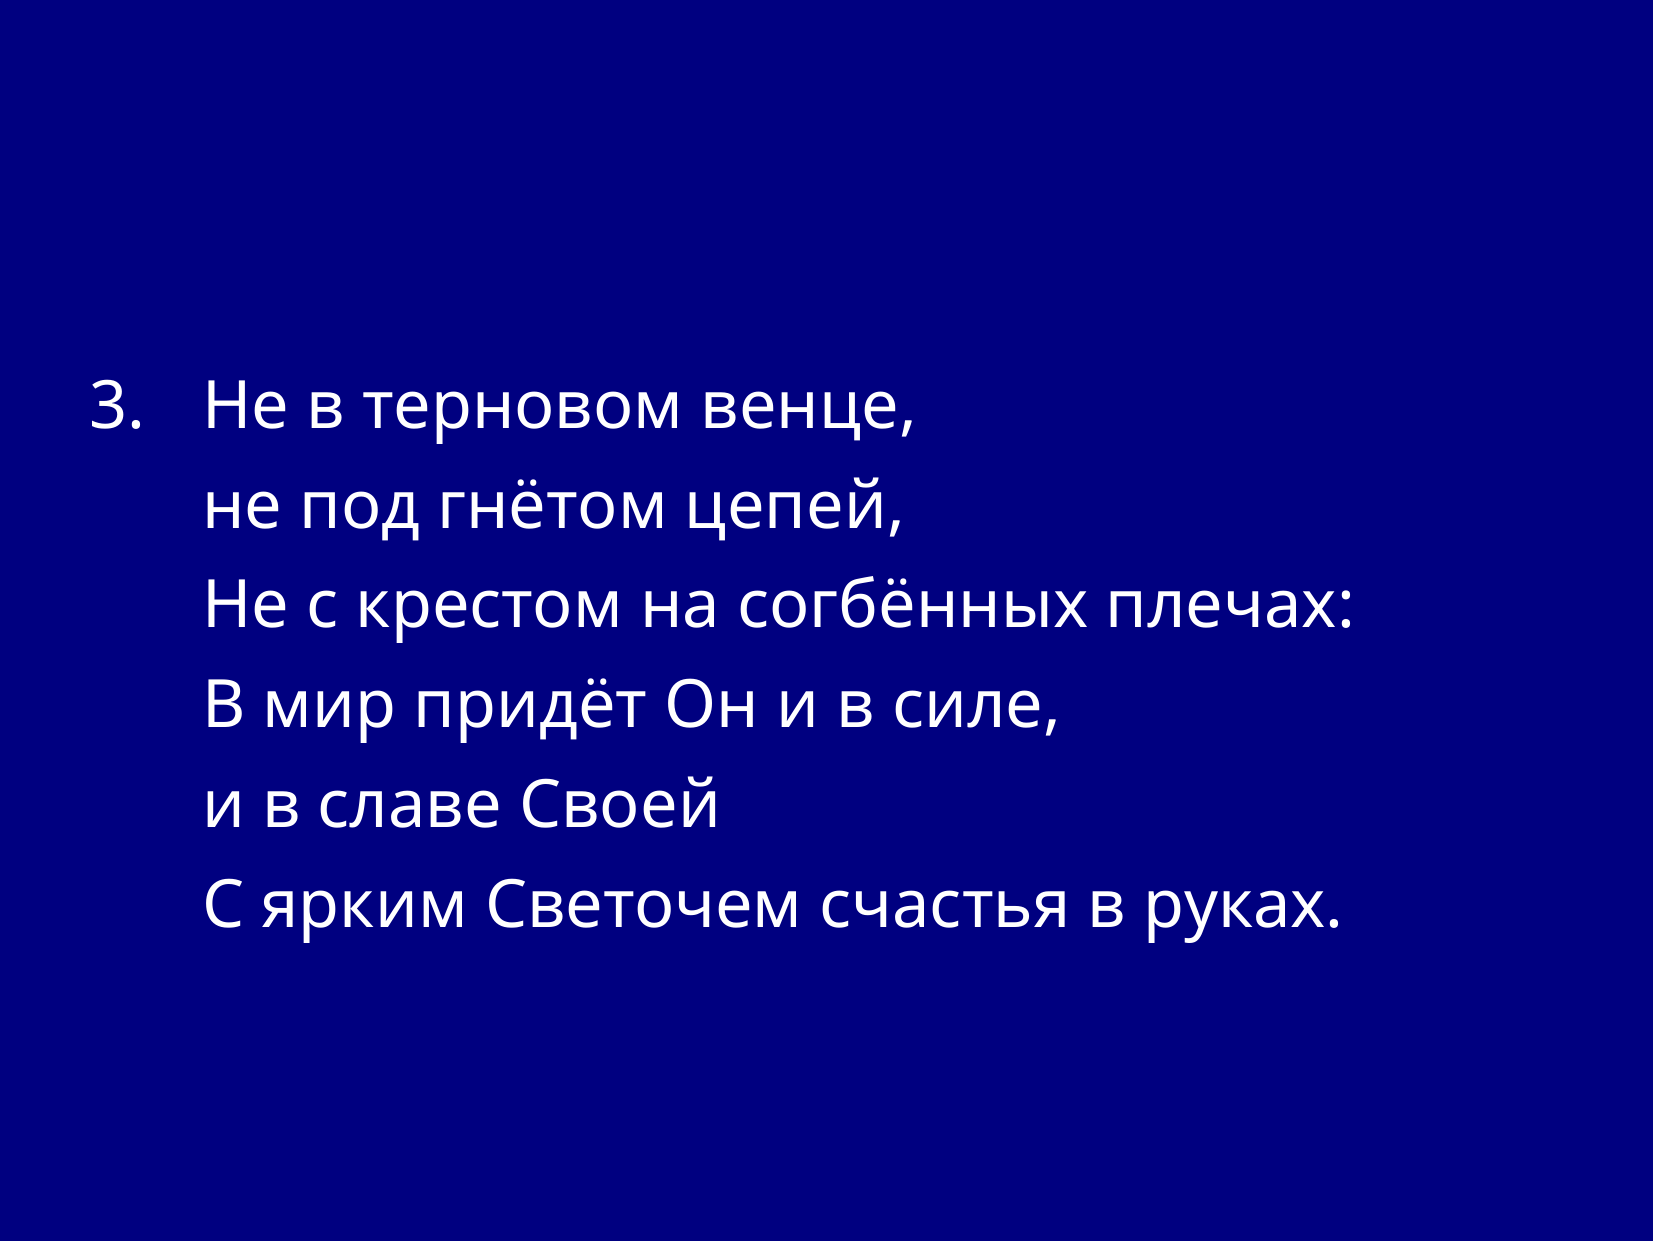

3.	Не в терновом венце,
	не под гнётом цепей,
	Не с крестом на согбённых плечах:
	В мир придёт Он и в силе,
	и в славе Своей
	С ярким Светочем счастья в руках.